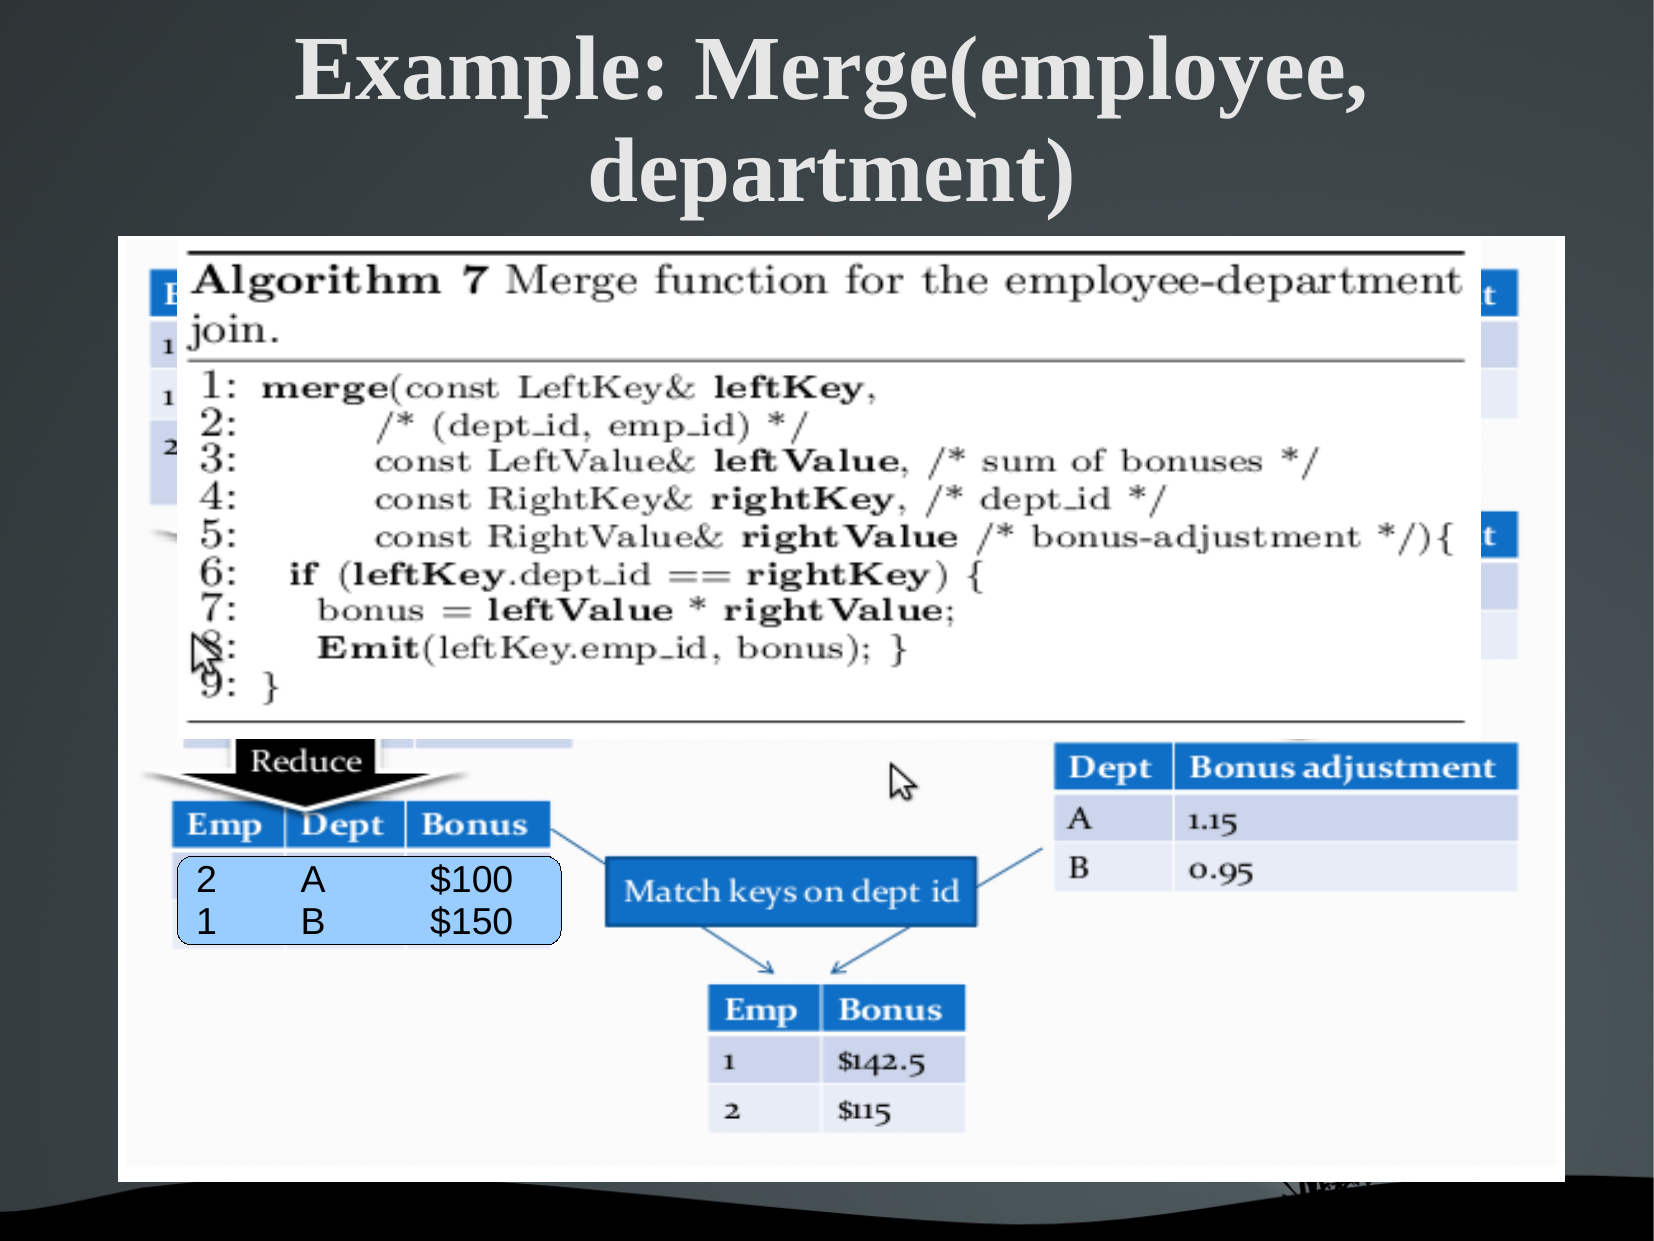

# Example: Merge(employee, department)
2 A $100
1 B $150